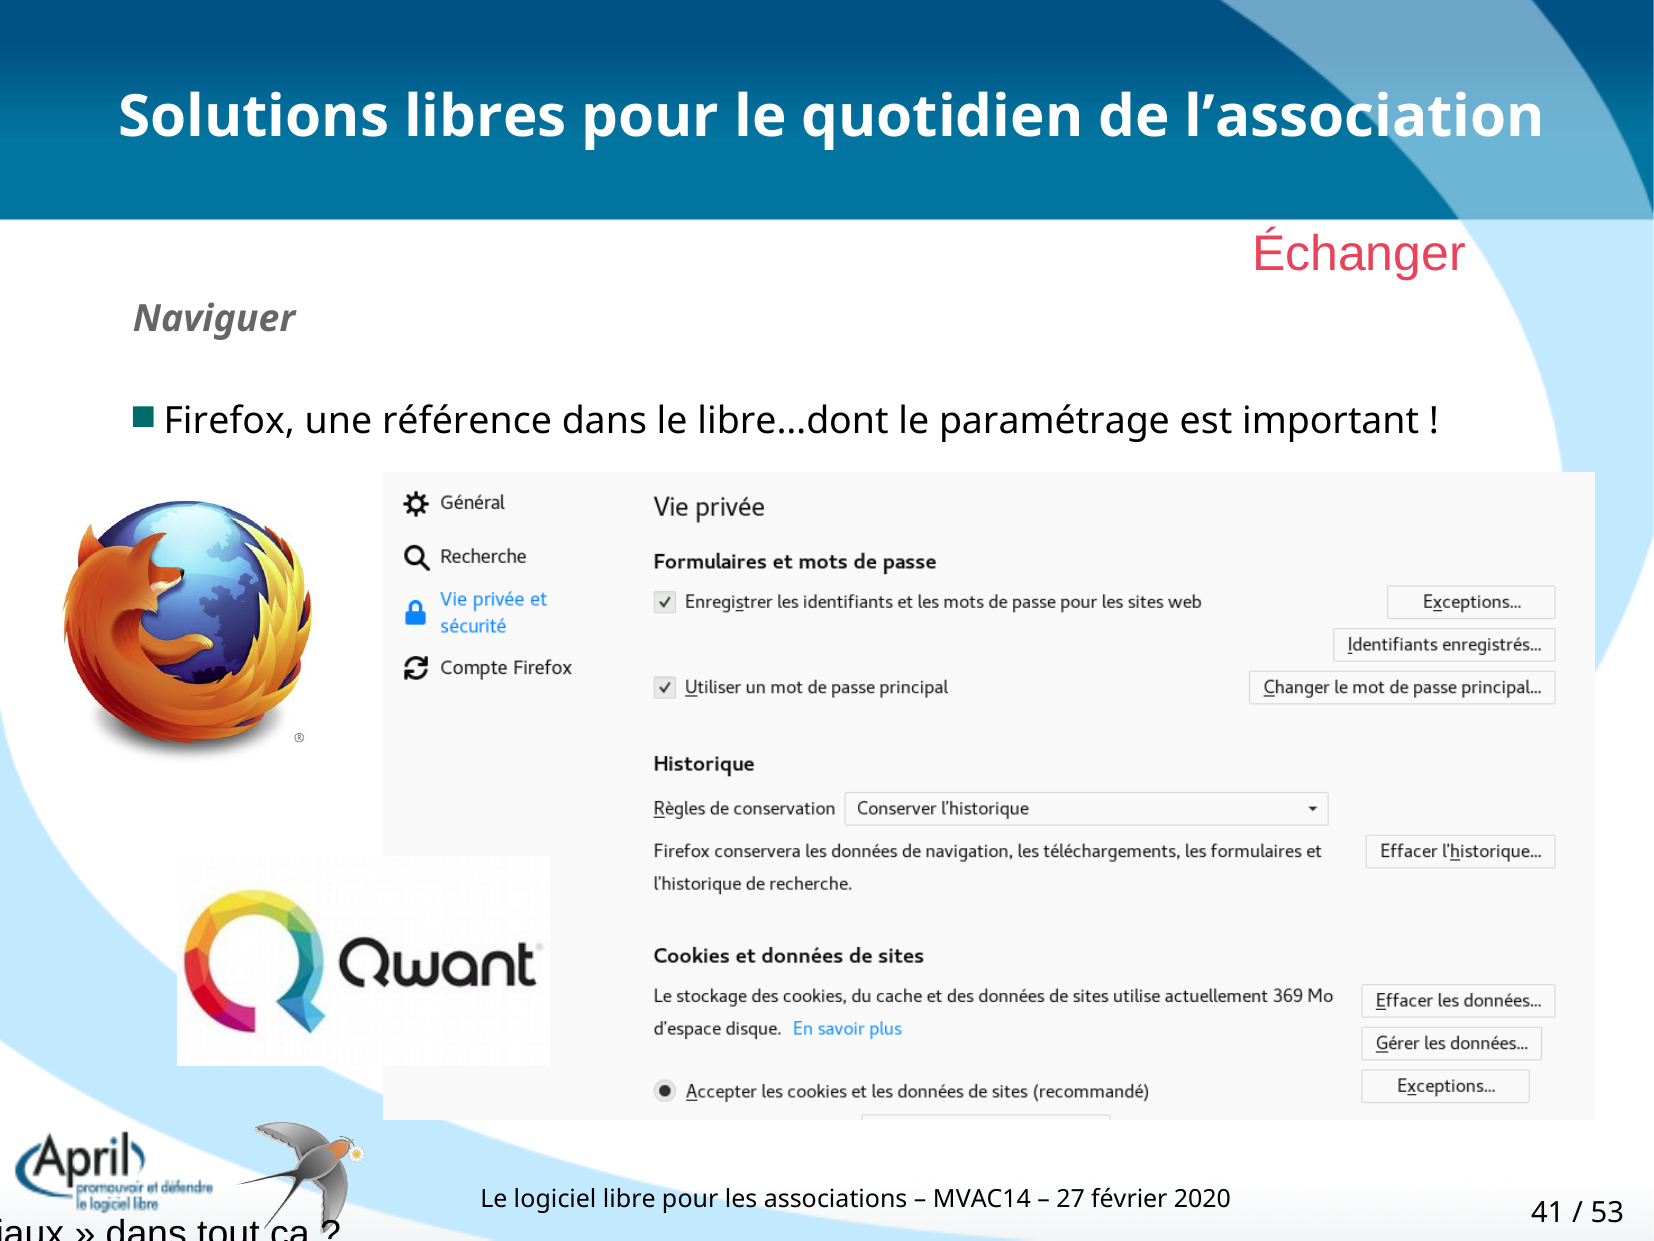

Solutions libres pour le quotidien de l’association
Échanger
Naviguer
 Firefox, une référence dans le libre…dont le paramétrage est important !
 4.2.4 Messagerie instantanée
 4.2.6 Et les réseaux dits « sociaux » dans tout ça ?
41
POSS 2018